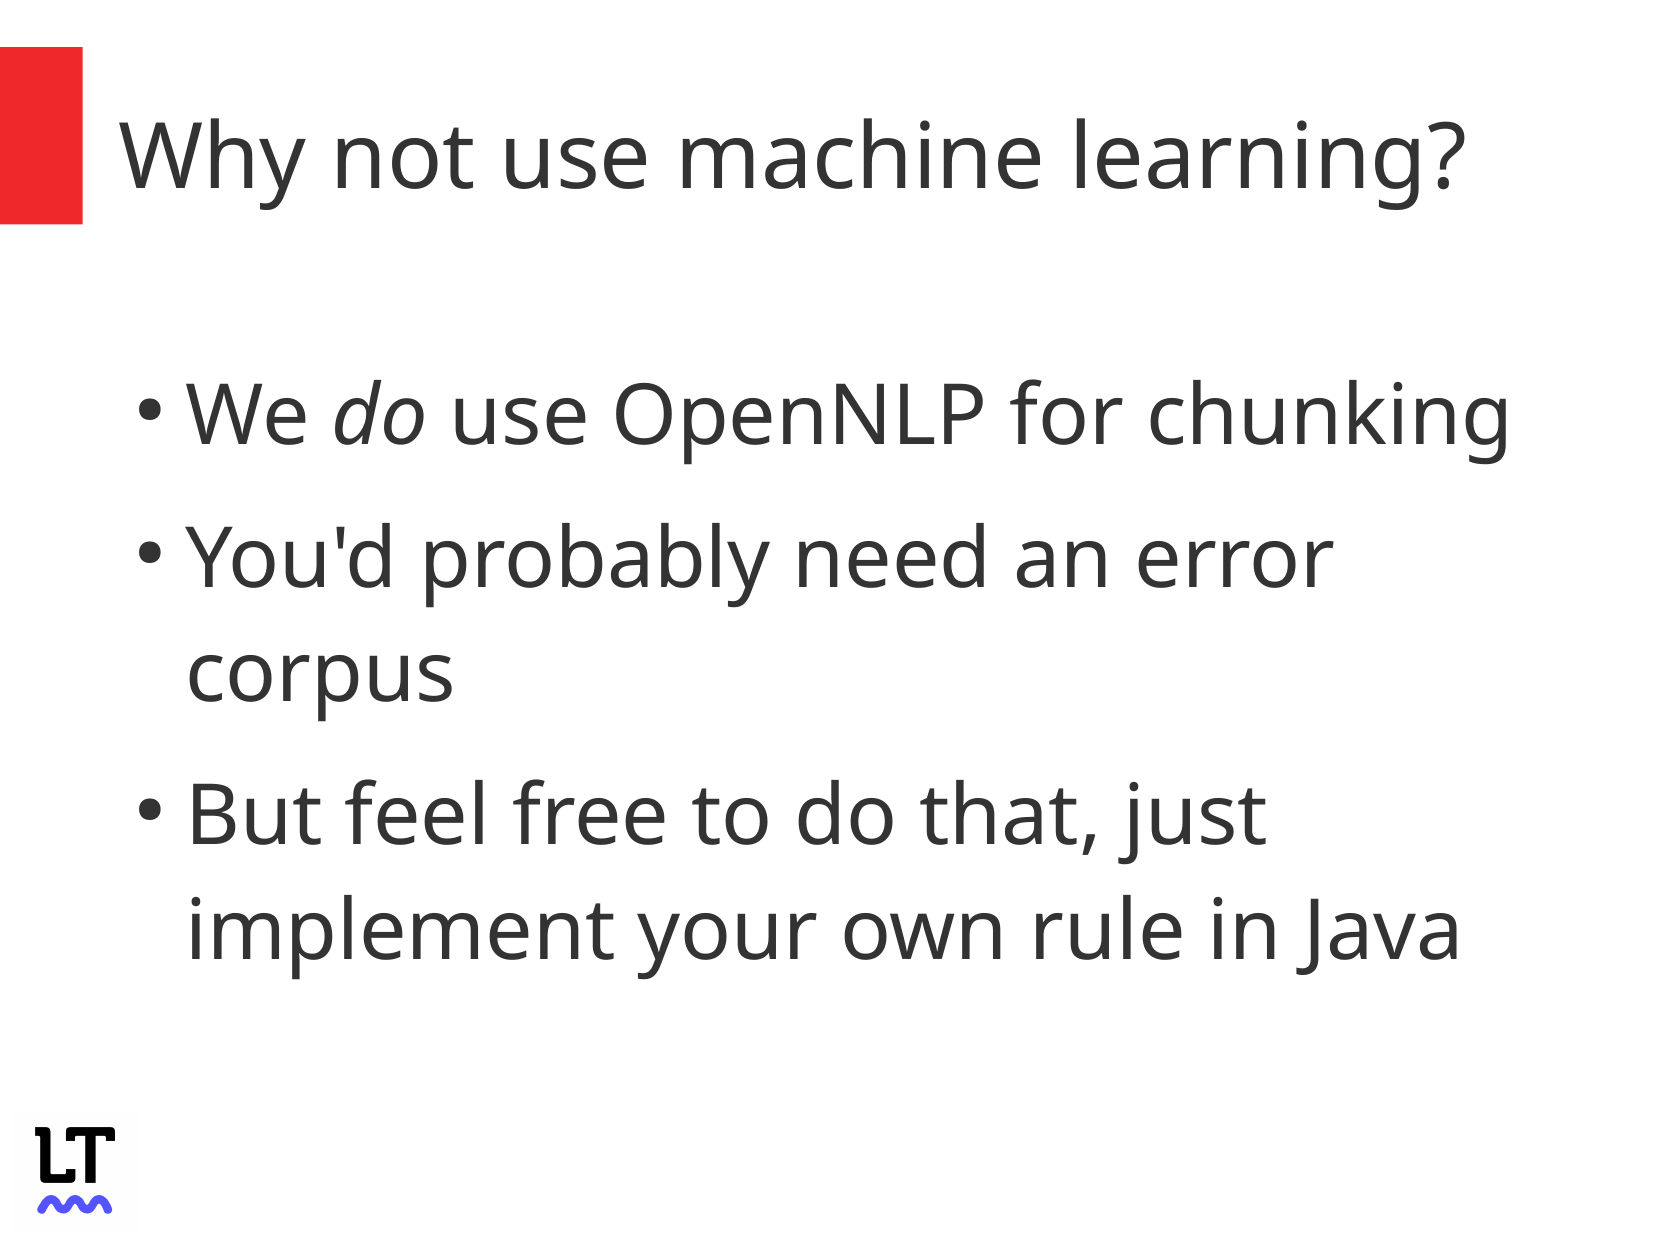

# Why not use machine learning?
We do use OpenNLP for chunking
You'd probably need an error corpus
But feel free to do that, just implement your own rule in Java